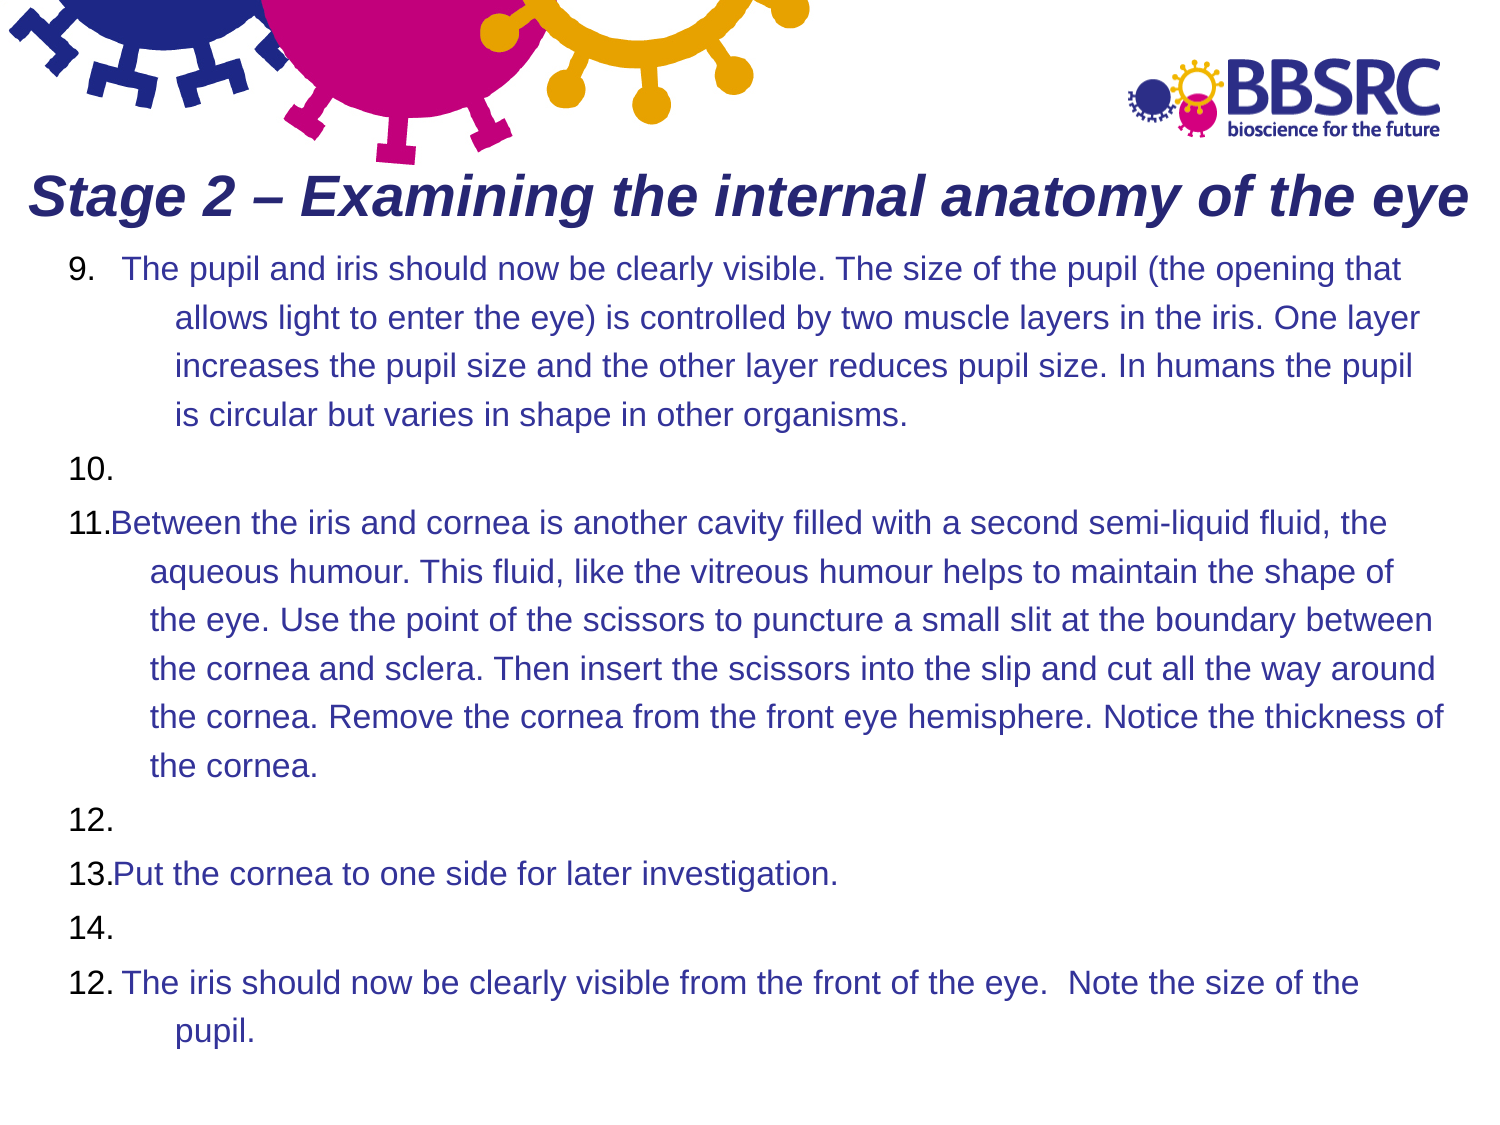

# Stage 2 – Examining the internal anatomy of the eye
The pupil and iris should now be clearly visible. The size of the pupil (the opening that allows light to enter the eye) is controlled by two muscle layers in the iris. One layer increases the pupil size and the other layer reduces pupil size. In humans the pupil is circular but varies in shape in other organisms.
Between the iris and cornea is another cavity filled with a second semi-liquid fluid, the aqueous humour. This fluid, like the vitreous humour helps to maintain the shape of the eye. Use the point of the scissors to puncture a small slit at the boundary between the cornea and sclera. Then insert the scissors into the slip and cut all the way around the cornea. Remove the cornea from the front eye hemisphere. Notice the thickness of the cornea.
Put the cornea to one side for later investigation.
The iris should now be clearly visible from the front of the eye. Note the size of the pupil.